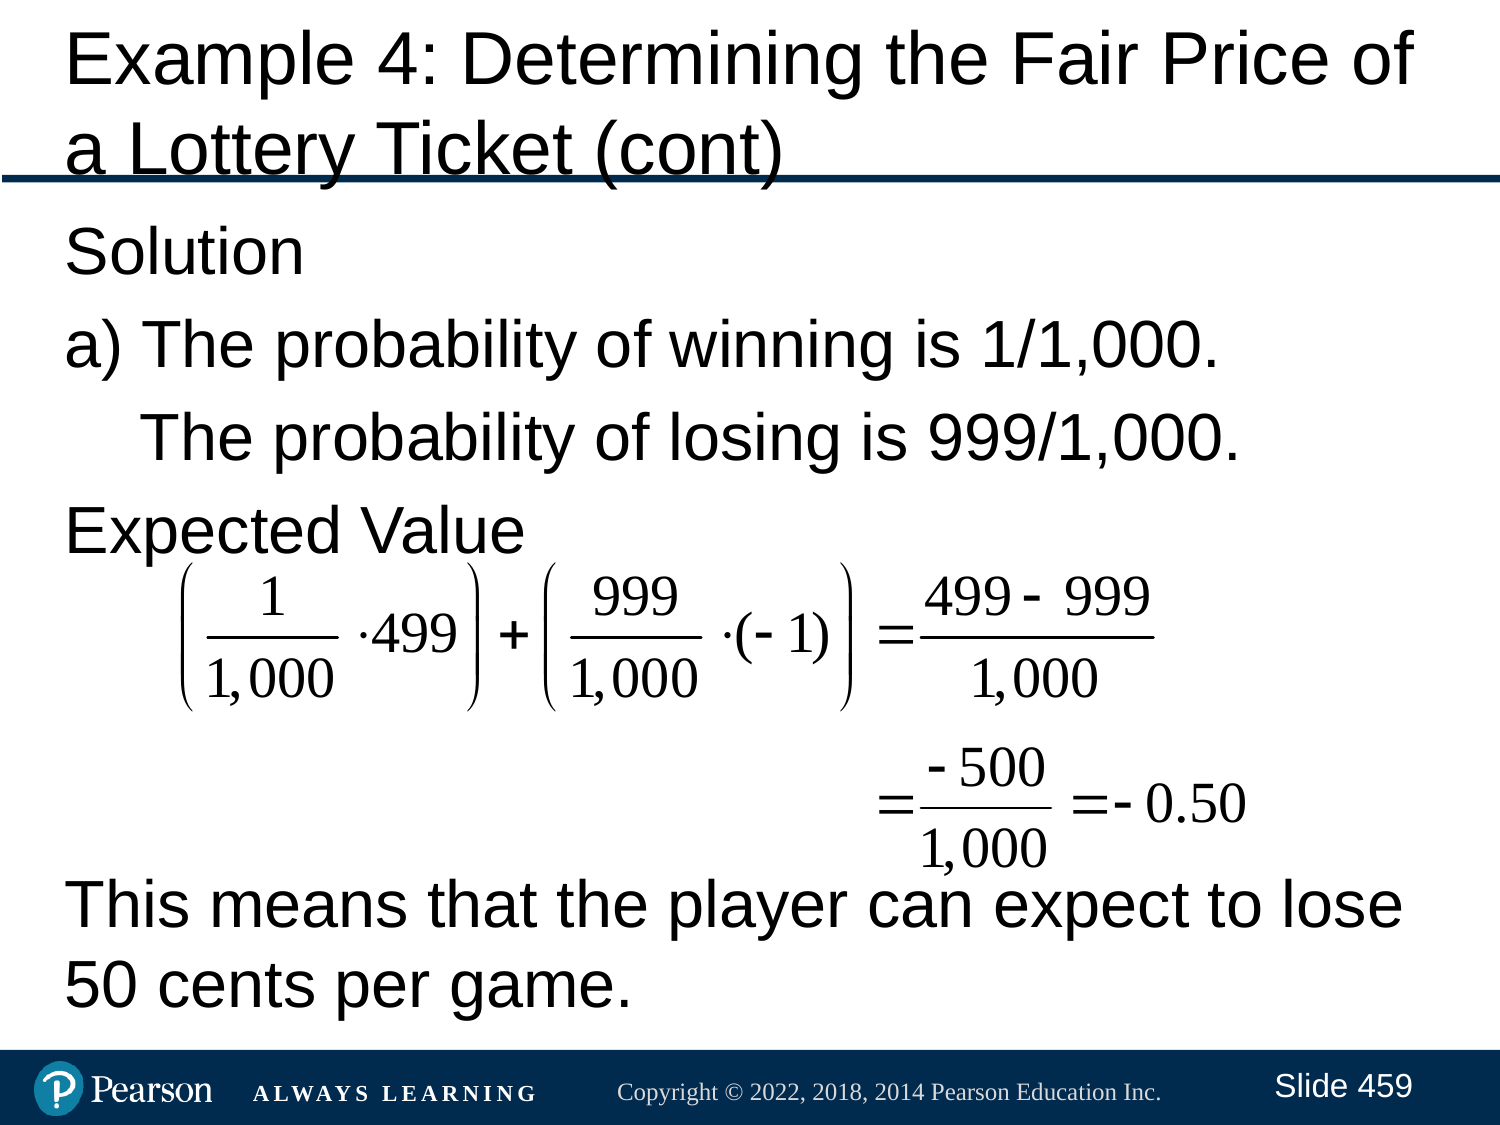

# Example 4: Determining the Fair Price of a Lottery Ticket (cont)
Solution
a) The probability of winning is 1/1,000.
	The probability of losing is 999/1,000.
Expected Value
This means that the player can expect to lose 50 cents per game.